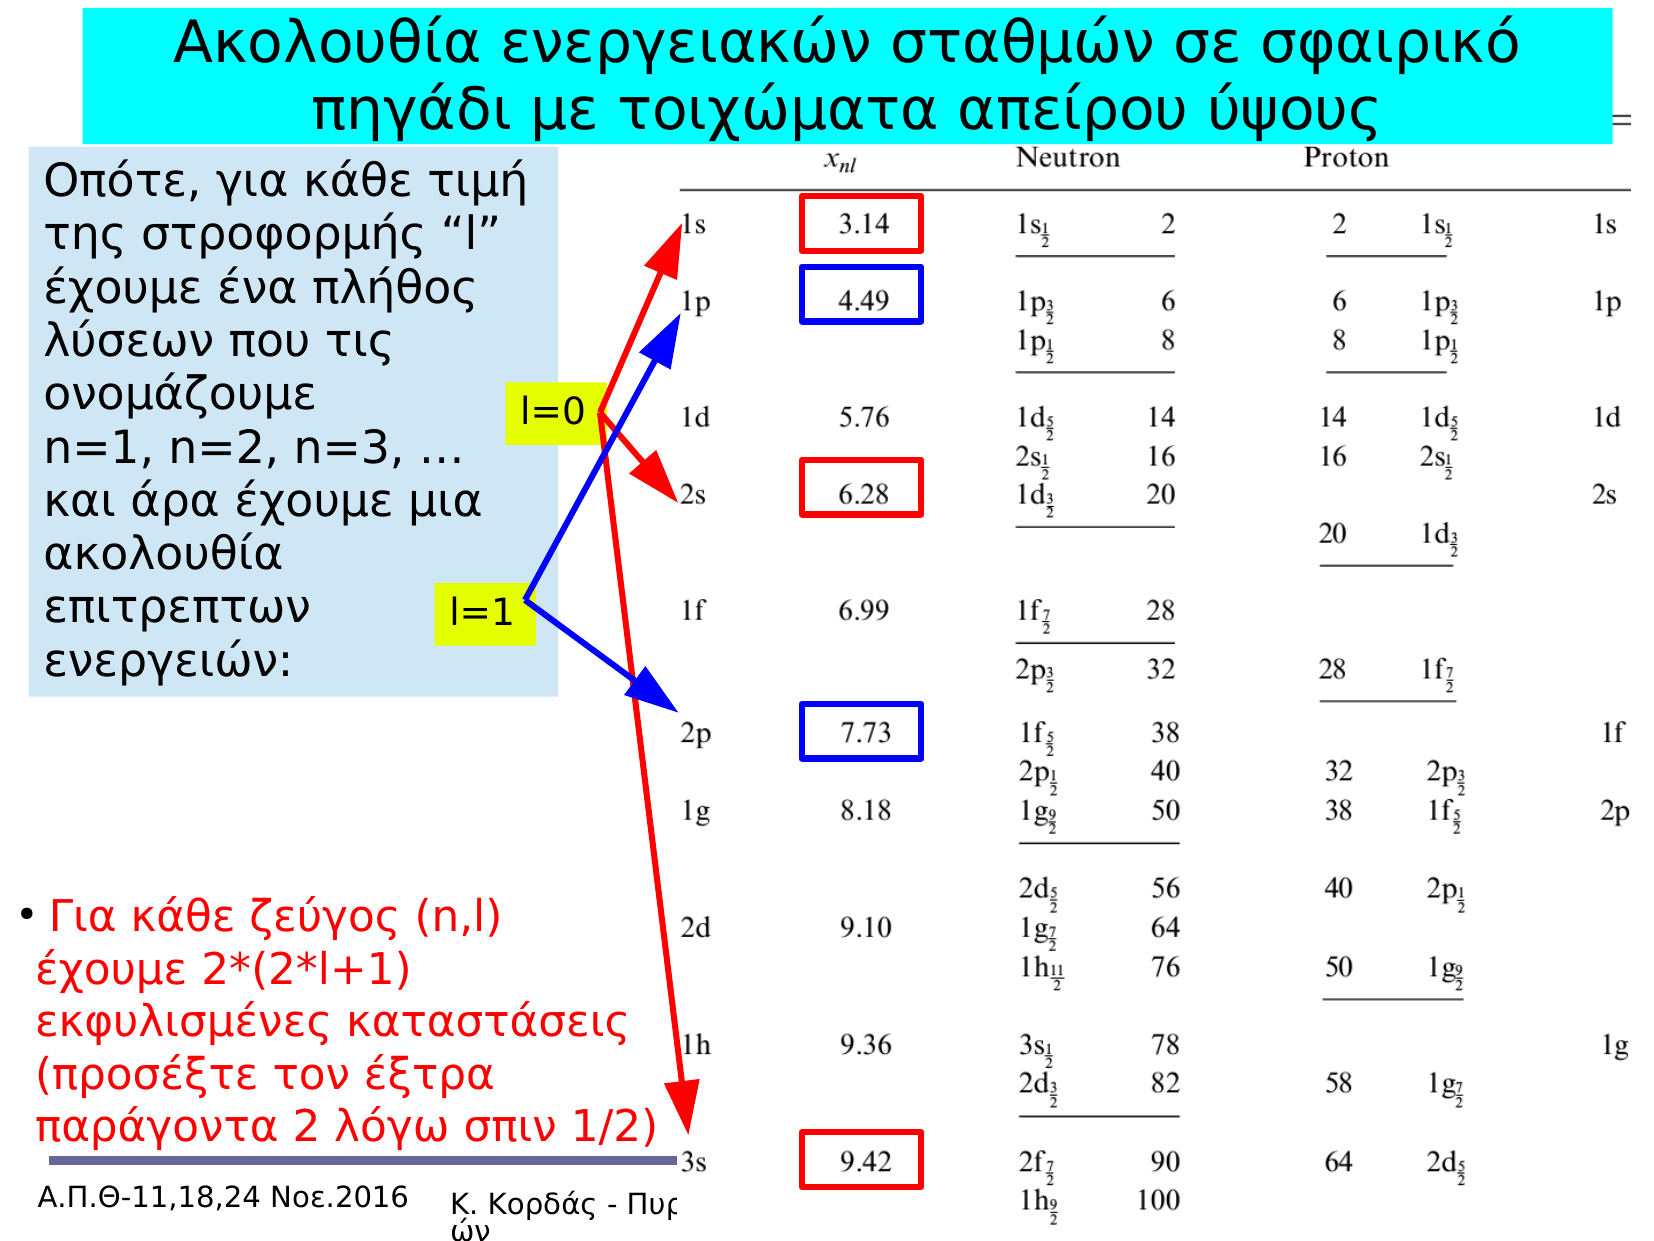

# Ακολουθία ενεργειακών σταθμών σε σφαιρικό πηγάδι με τοιχώματα απείρου ύψους
Οπότε, για κάθε τιμή
της στροφορμής “l”
έχουμε ένα πλήθος
λύσεων που τις
ονομάζουμε
n=1, n=2, n=3, …
και άρα έχουμε μια
ακολουθία
επιτρεπτων
ενεργειών:
l=0
l=1
 Για κάθε ζεύγος (n,l)
έχουμε 2*(2*l+1)
εκφυλισμένες καταστάσεις
(προσέξτε τον έξτρα
παράγοντα 2 λόγω σπιν 1/2)
Α.Π.Θ-11,18,24 Νοε.2016
15
Κ. Κορδάς - Πυρηνική & Στοιχειώδη Ι - Μάθημα 12-13-14: μοντέλο φλοιών